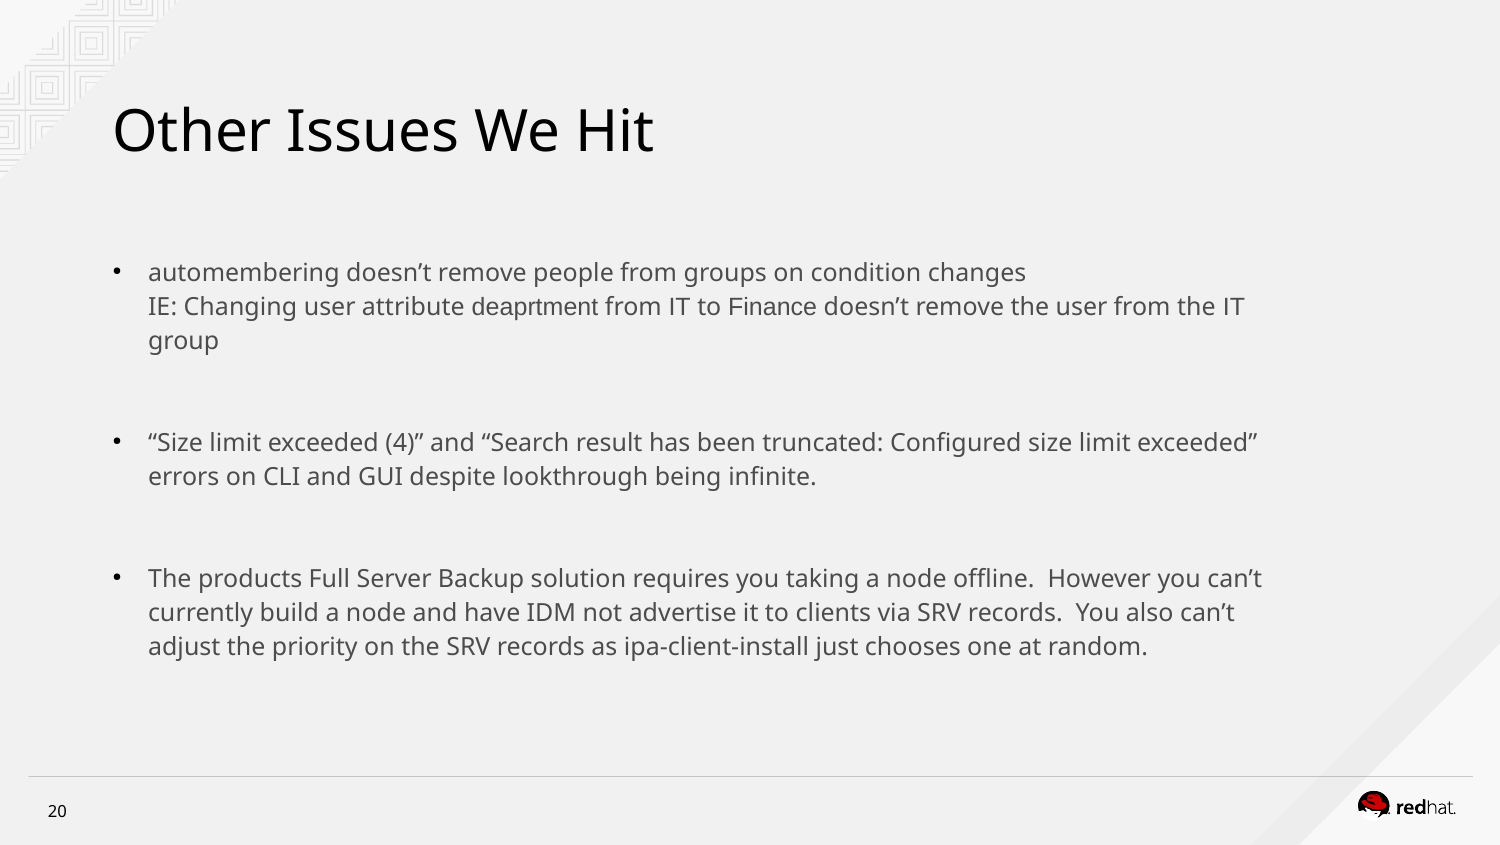

# Other Issues We Hit
automembering doesn’t remove people from groups on condition changes
IE: Changing user attribute deaprtment from IT to Finance doesn’t remove the user from the IT group
“Size limit exceeded (4)” and “Search result has been truncated: Configured size limit exceeded” errors on CLI and GUI despite lookthrough being infinite.
The products Full Server Backup solution requires you taking a node offline. However you can’t currently build a node and have IDM not advertise it to clients via SRV records. You also can’t adjust the priority on the SRV records as ipa-client-install just chooses one at random.
20